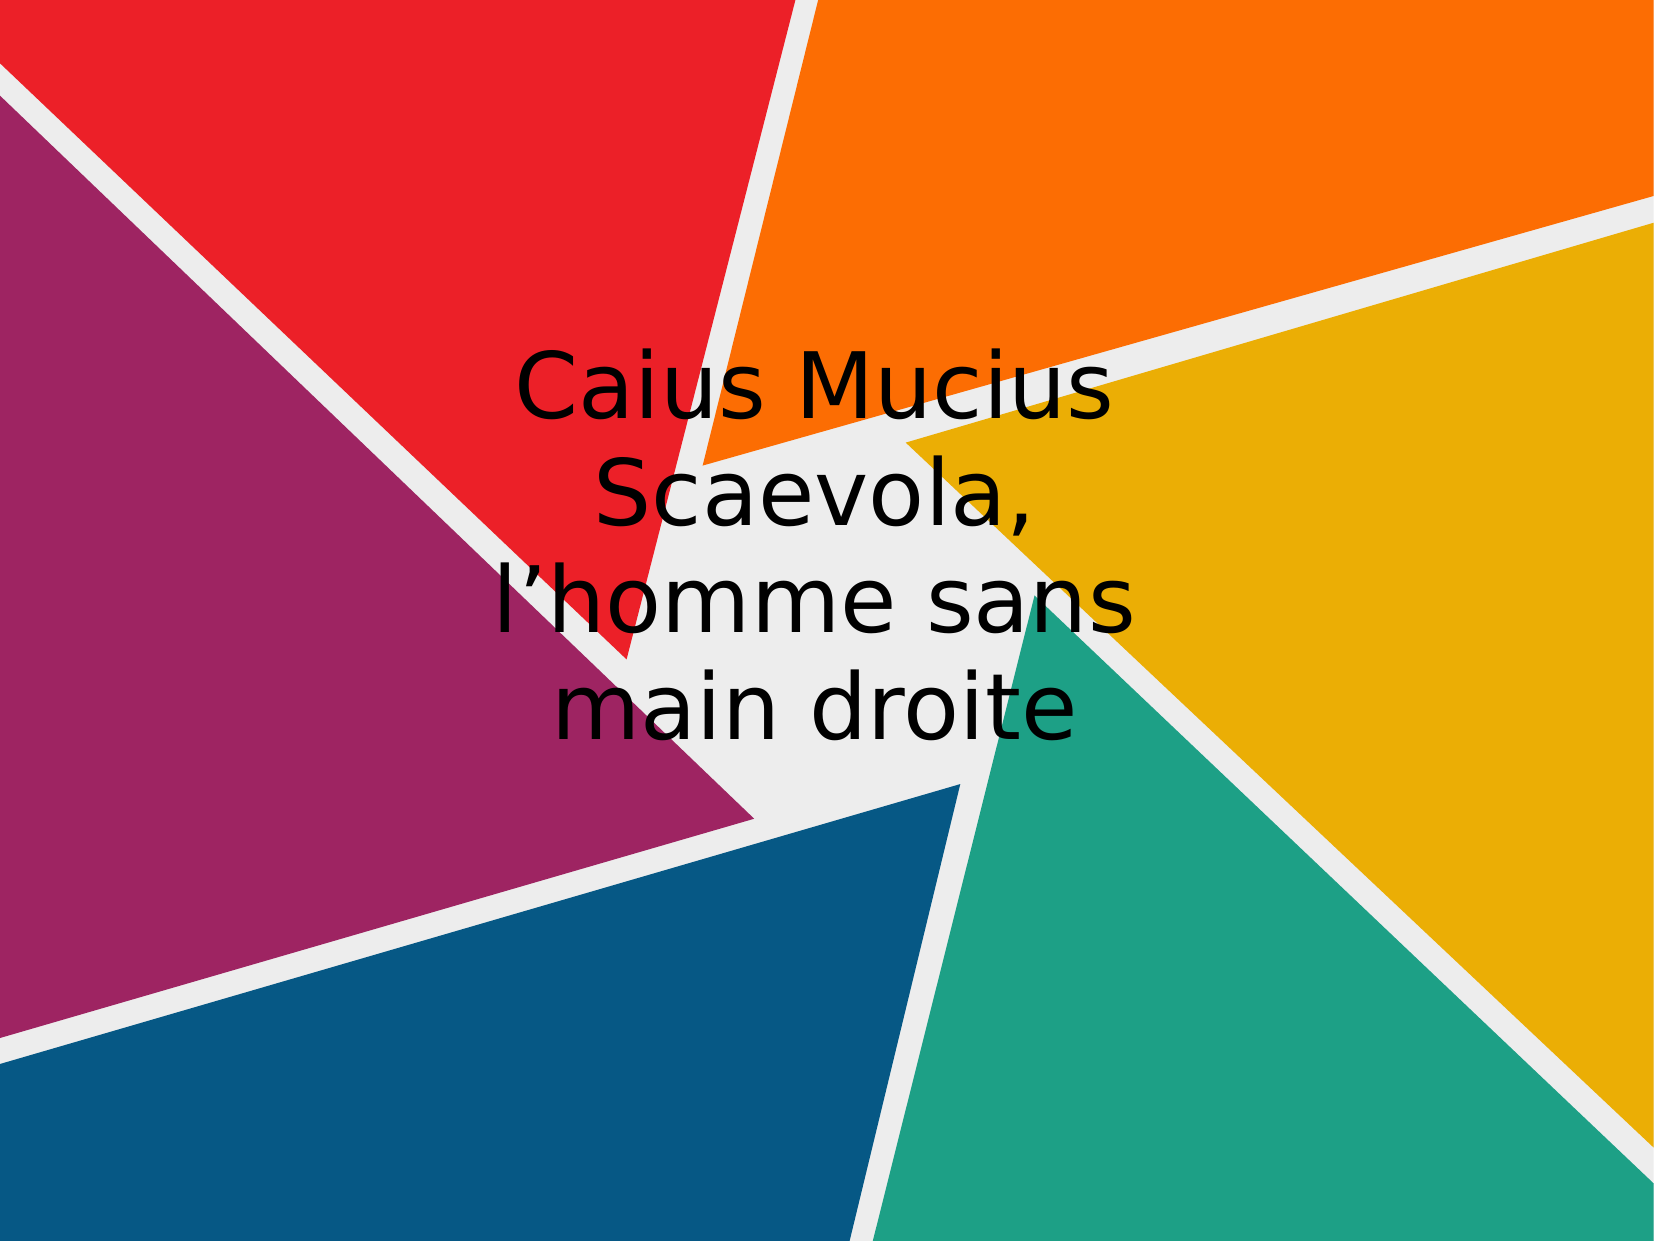

# Caius Mucius Scaevola, l’homme sans main droite